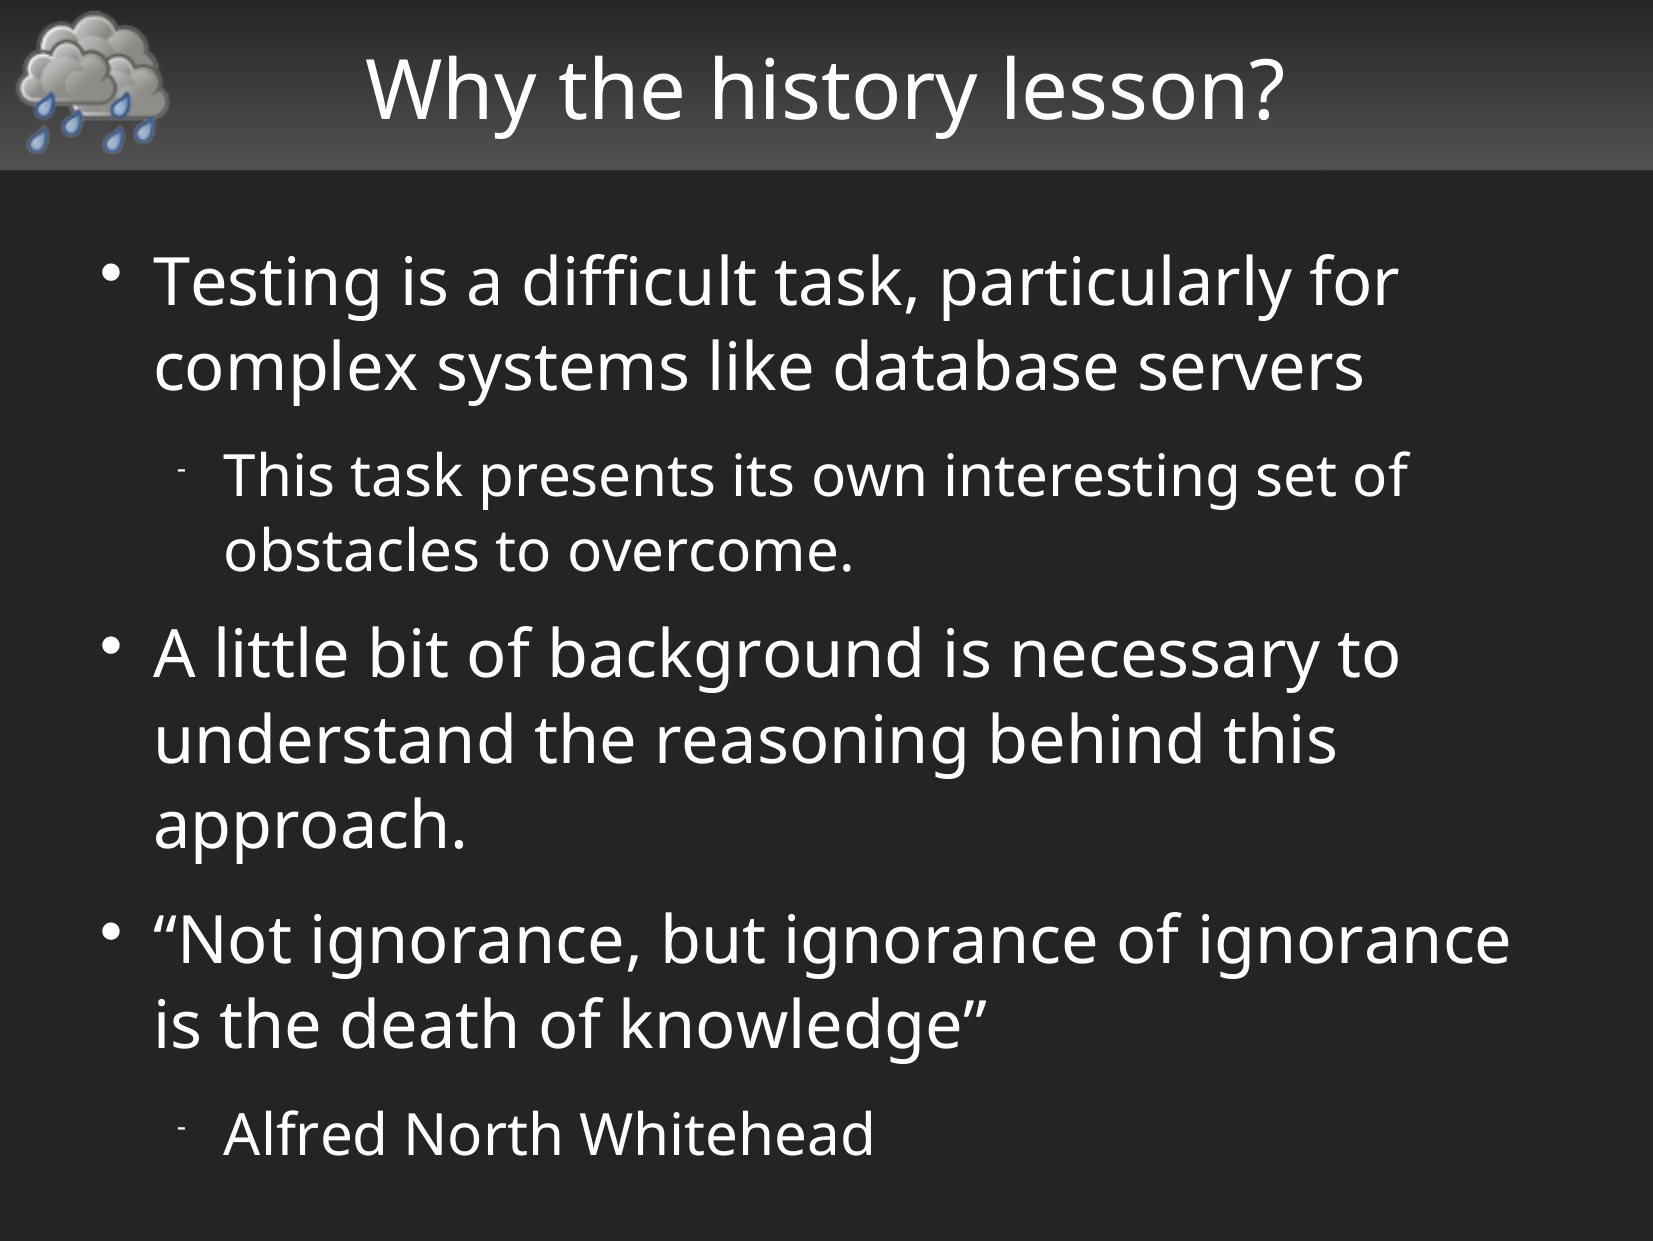

# Why the history lesson?
Testing is a difficult task, particularly for complex systems like database servers
This task presents its own interesting set of obstacles to overcome.
A little bit of background is necessary to understand the reasoning behind this approach.
“Not ignorance, but ignorance of ignorance is the death of knowledge”
Alfred North Whitehead